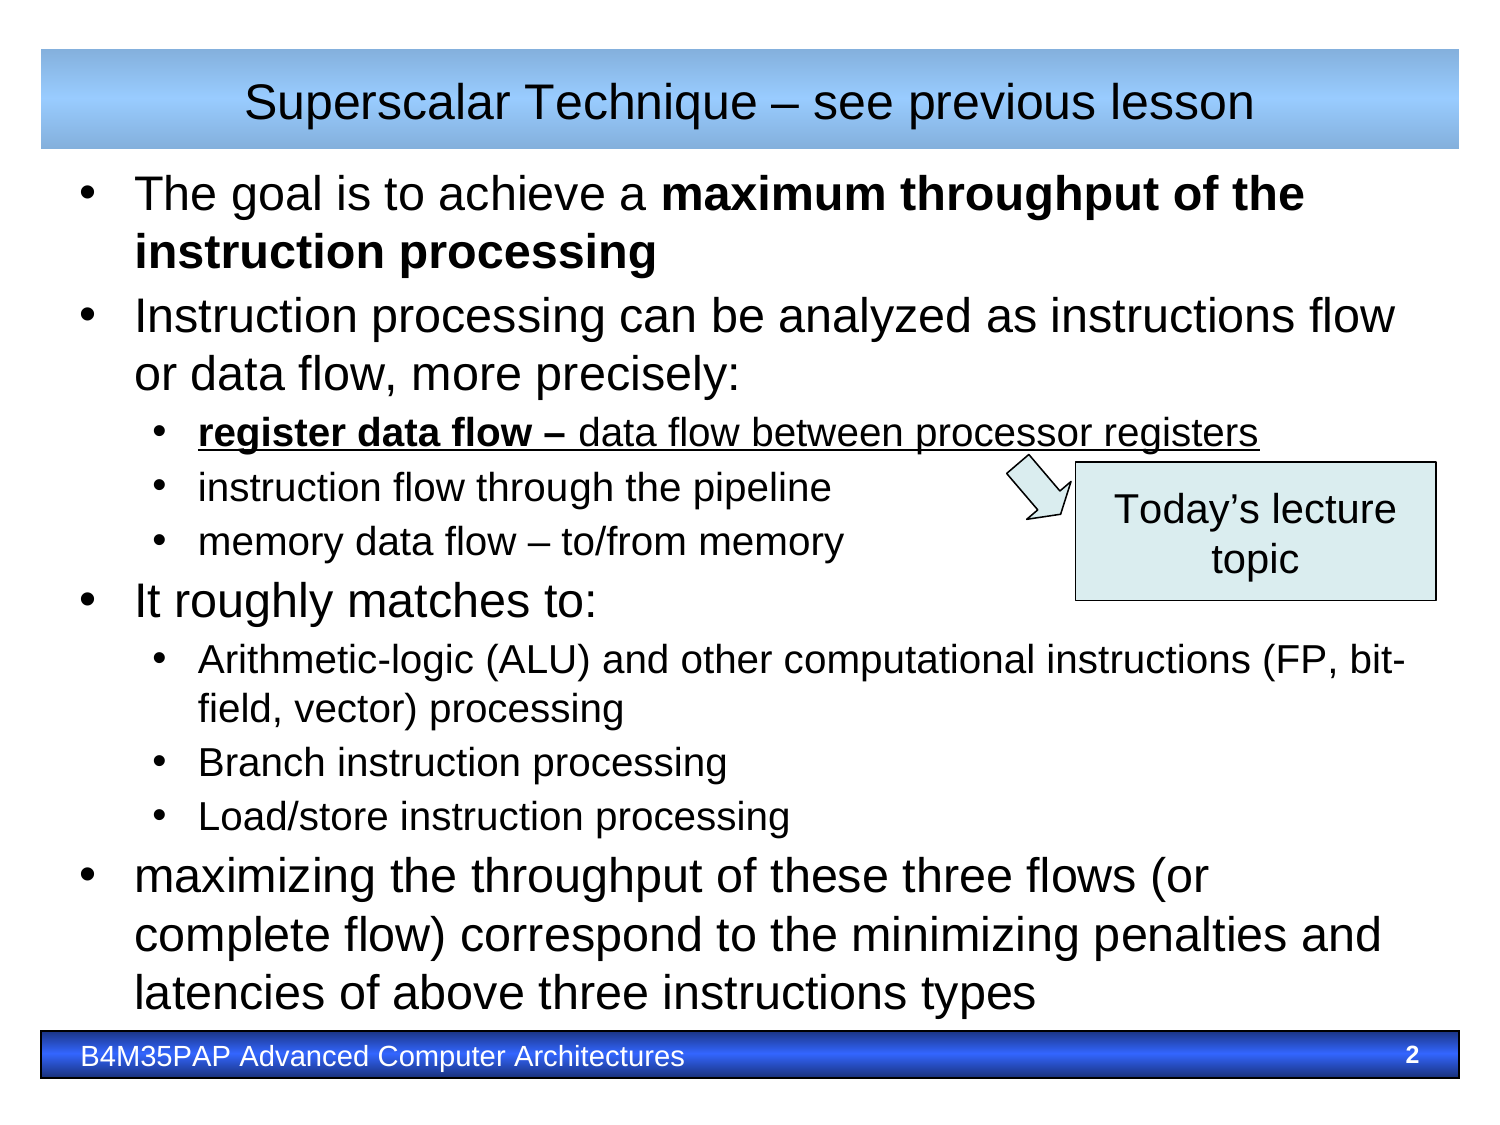

# Superscalar Technique – see previous lesson
The goal is to achieve a maximum throughput of the instruction processing
Instruction processing can be analyzed as instructions flow or data flow, more precisely:
register data flow – data flow between processor registers
instruction flow through the pipeline
memory data flow – to/from memory
It roughly matches to:
Arithmetic-logic (ALU) and other computational instructions (FP, bit-field, vector) processing
Branch instruction processing
Load/store instruction processing
maximizing the throughput of these three ﬂows (or complete flow) correspond to the minimizing penalties and latencies of above three instructions types
Today’s lecture
topic